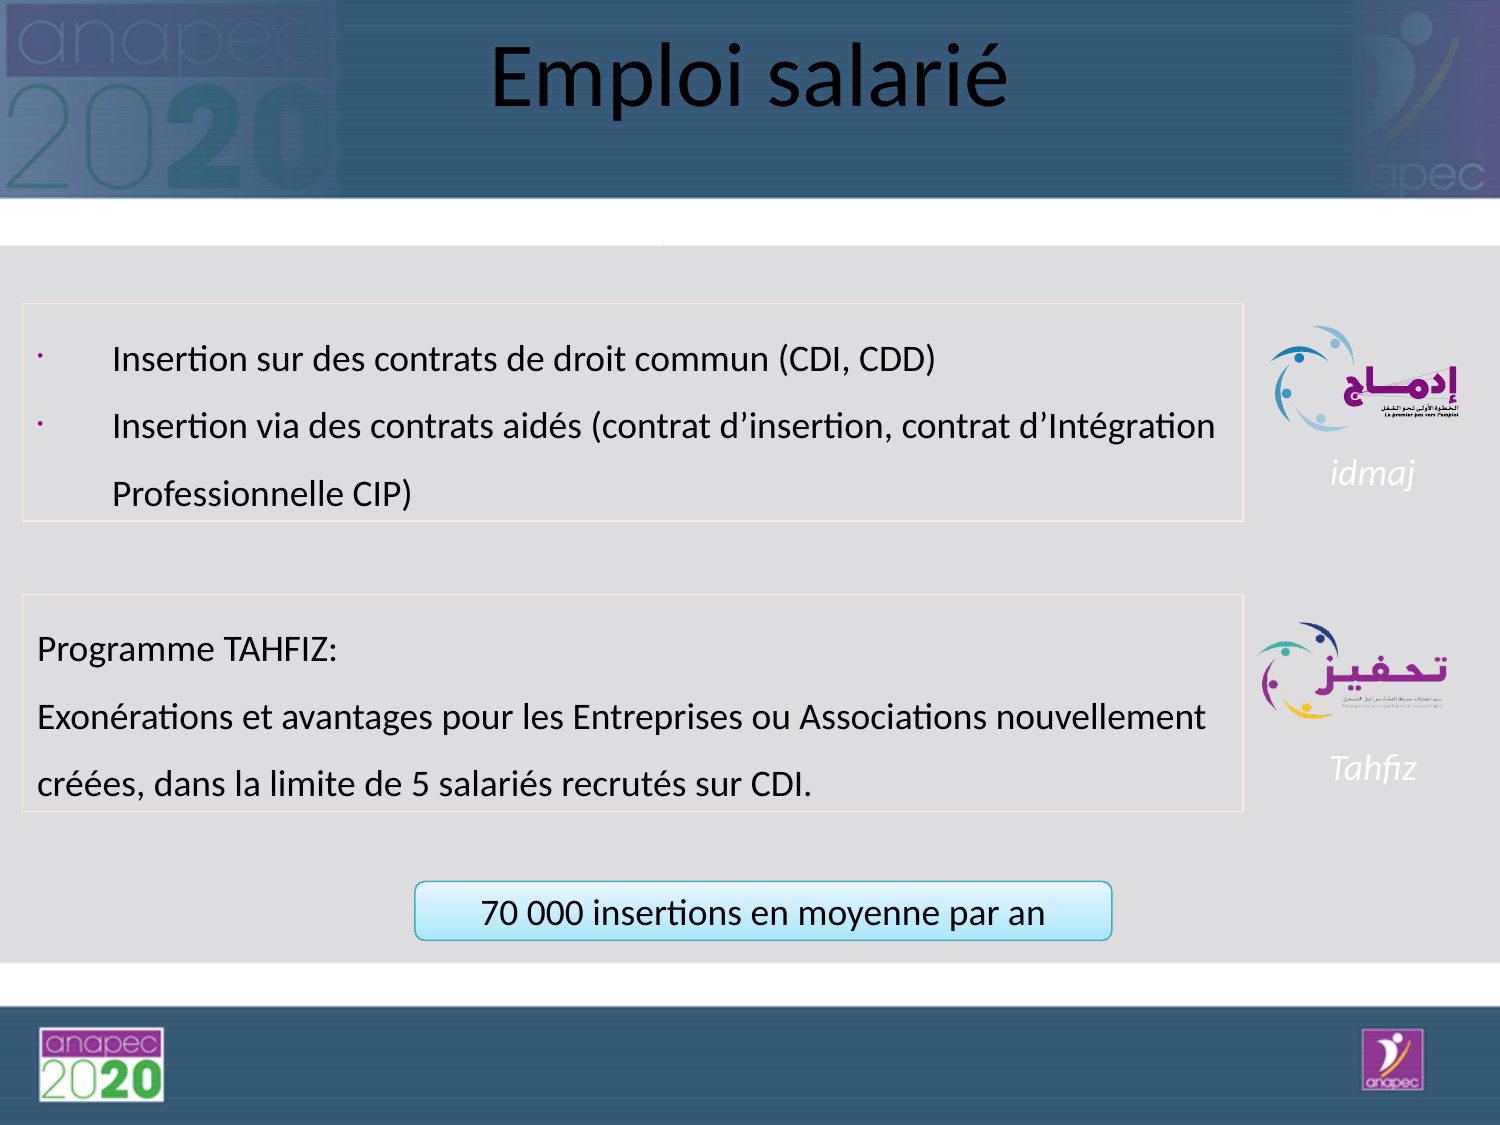

# Emploi salarié
Dispositifs actuels:
Insertion sur des contrats de droit commun (CDI, CDD)
Insertion via des contrats aidés (contrat d’insertion, contrat d’Intégration Professionnelle CIP)
idmaj
Programme TAHFIZ:
Exonérations et avantages pour les Entreprises ou Associations nouvellement créées, dans la limite de 5 salariés recrutés sur CDI.
Tahfiz
70 000 insertions en moyenne par an